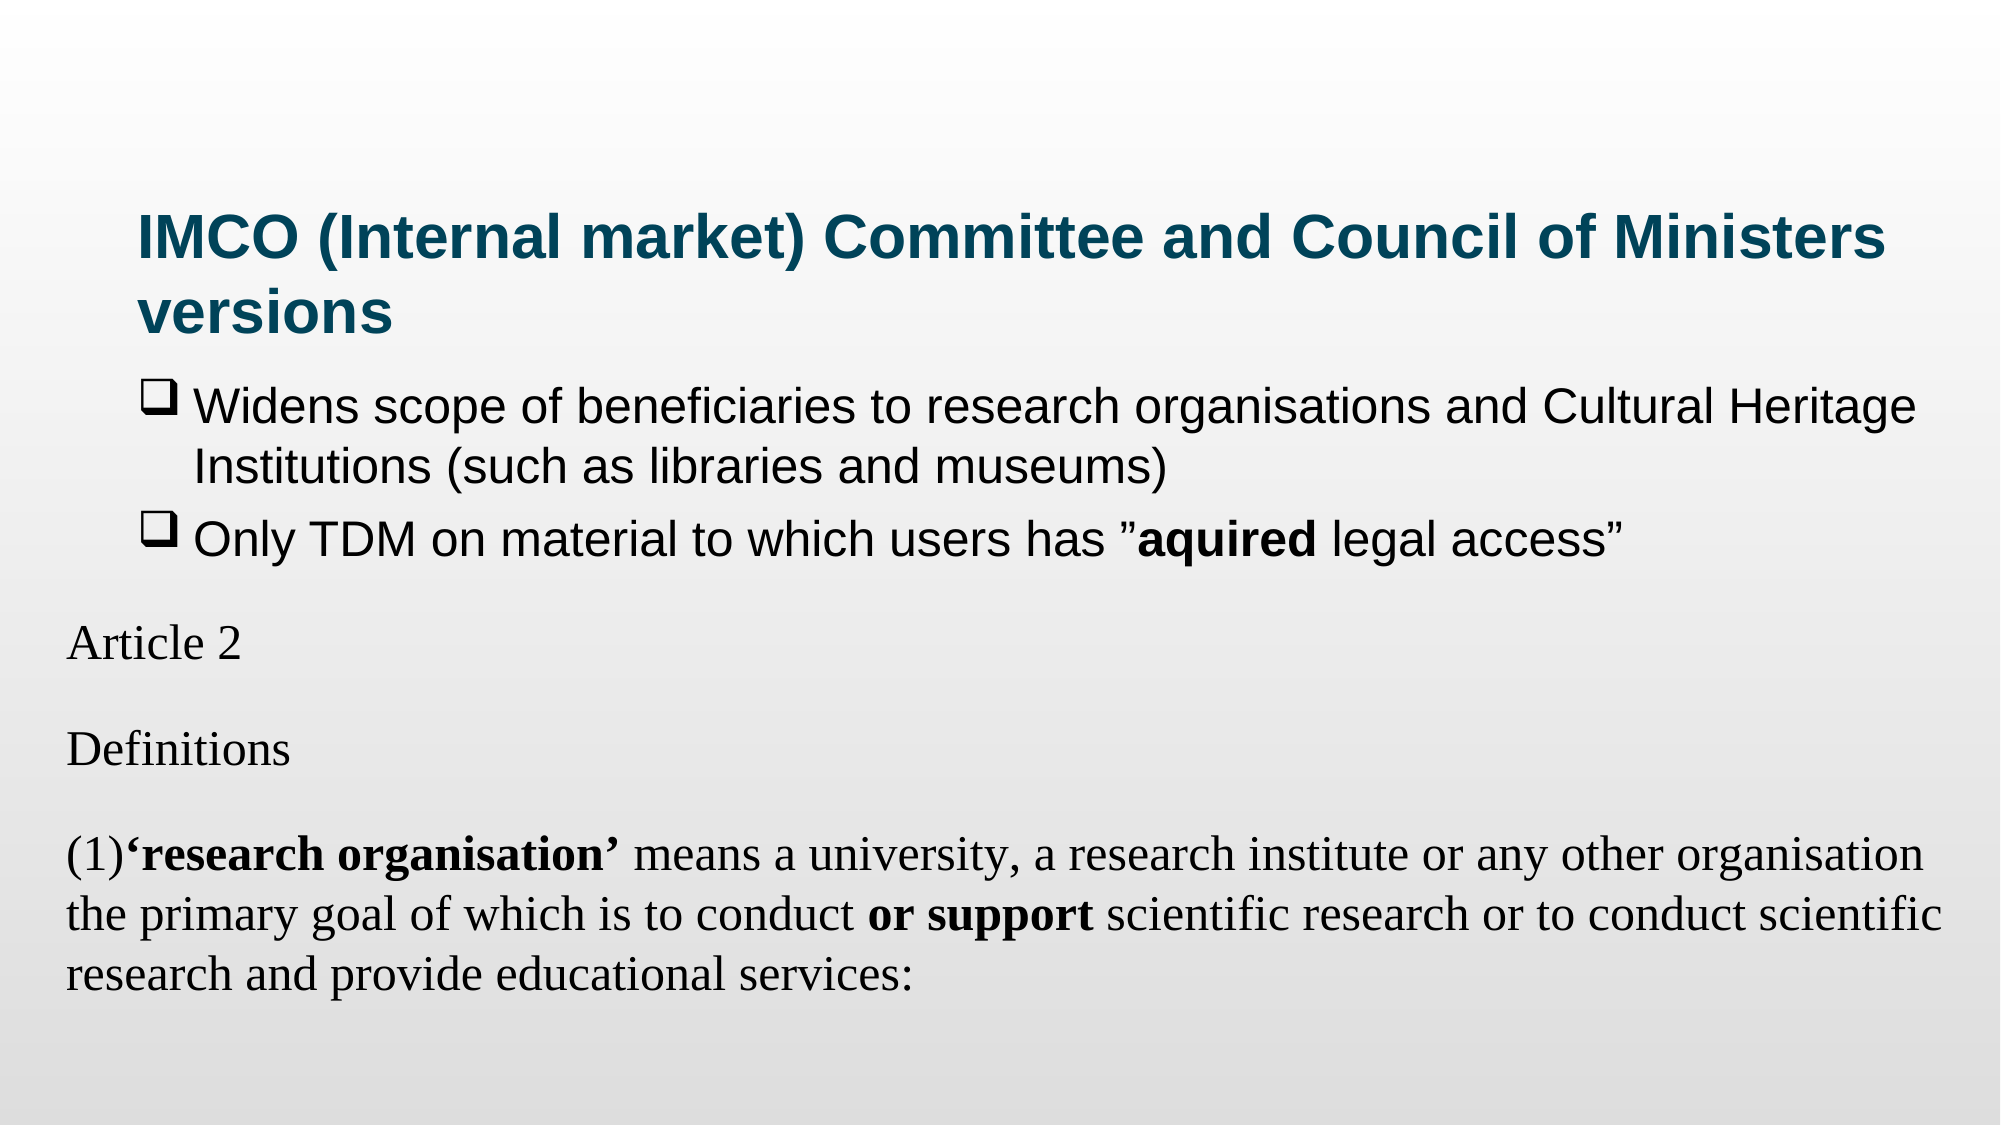

IMCO (Internal market) Committee and Council of Ministers versions
Widens scope of beneficiaries to research organisations and Cultural Heritage Institutions (such as libraries and museums)
Only TDM on material to which users has ”aquired legal access”
Article 2
Definitions
(1)‘research organisation’ means a university, a research institute or any other organisation the primary goal of which is to conduct or support scientific research or to conduct scientific research and provide educational services: